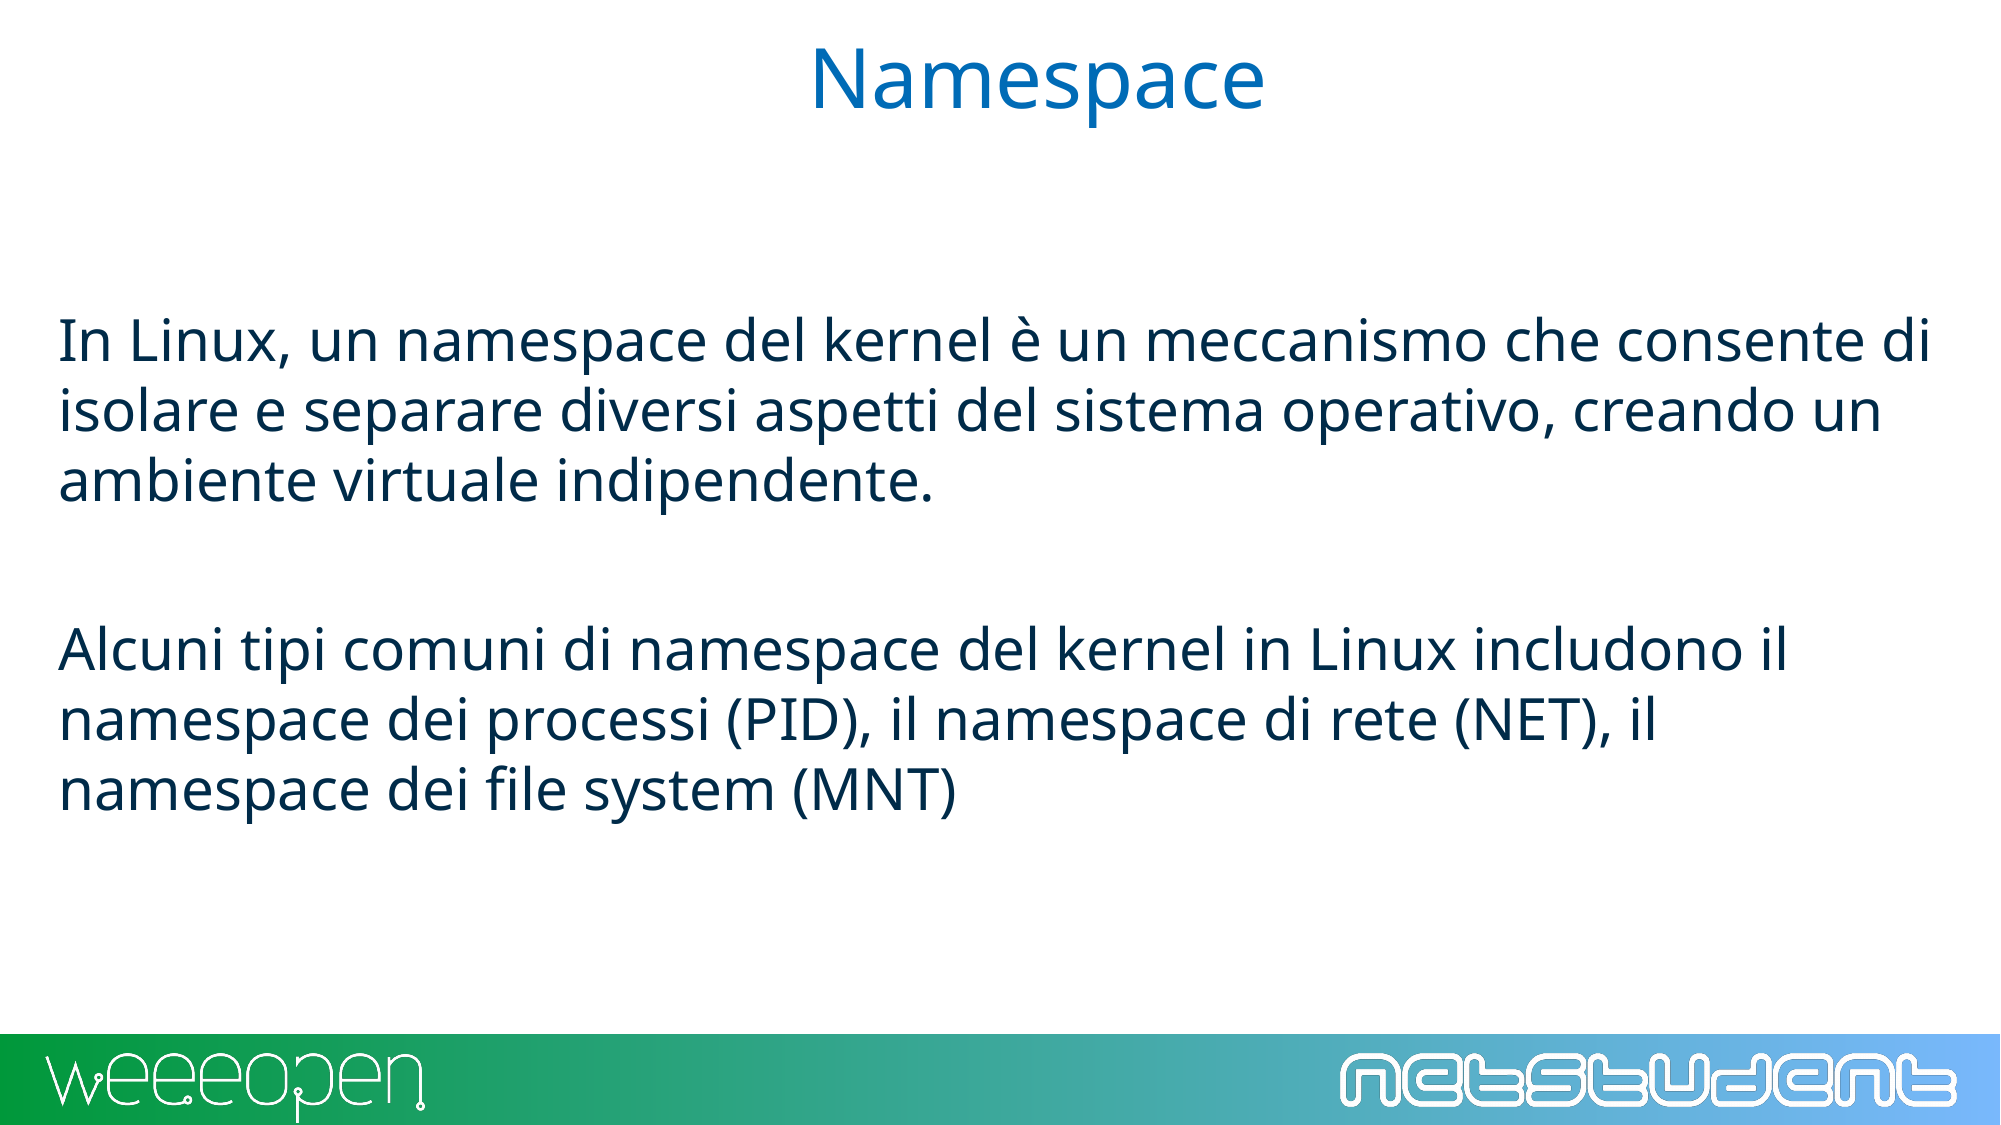

# Namespace
In Linux, un namespace del kernel è un meccanismo che consente di isolare e separare diversi aspetti del sistema operativo, creando un ambiente virtuale indipendente.
Alcuni tipi comuni di namespace del kernel in Linux includono il namespace dei processi (PID), il namespace di rete (NET), il namespace dei file system (MNT)